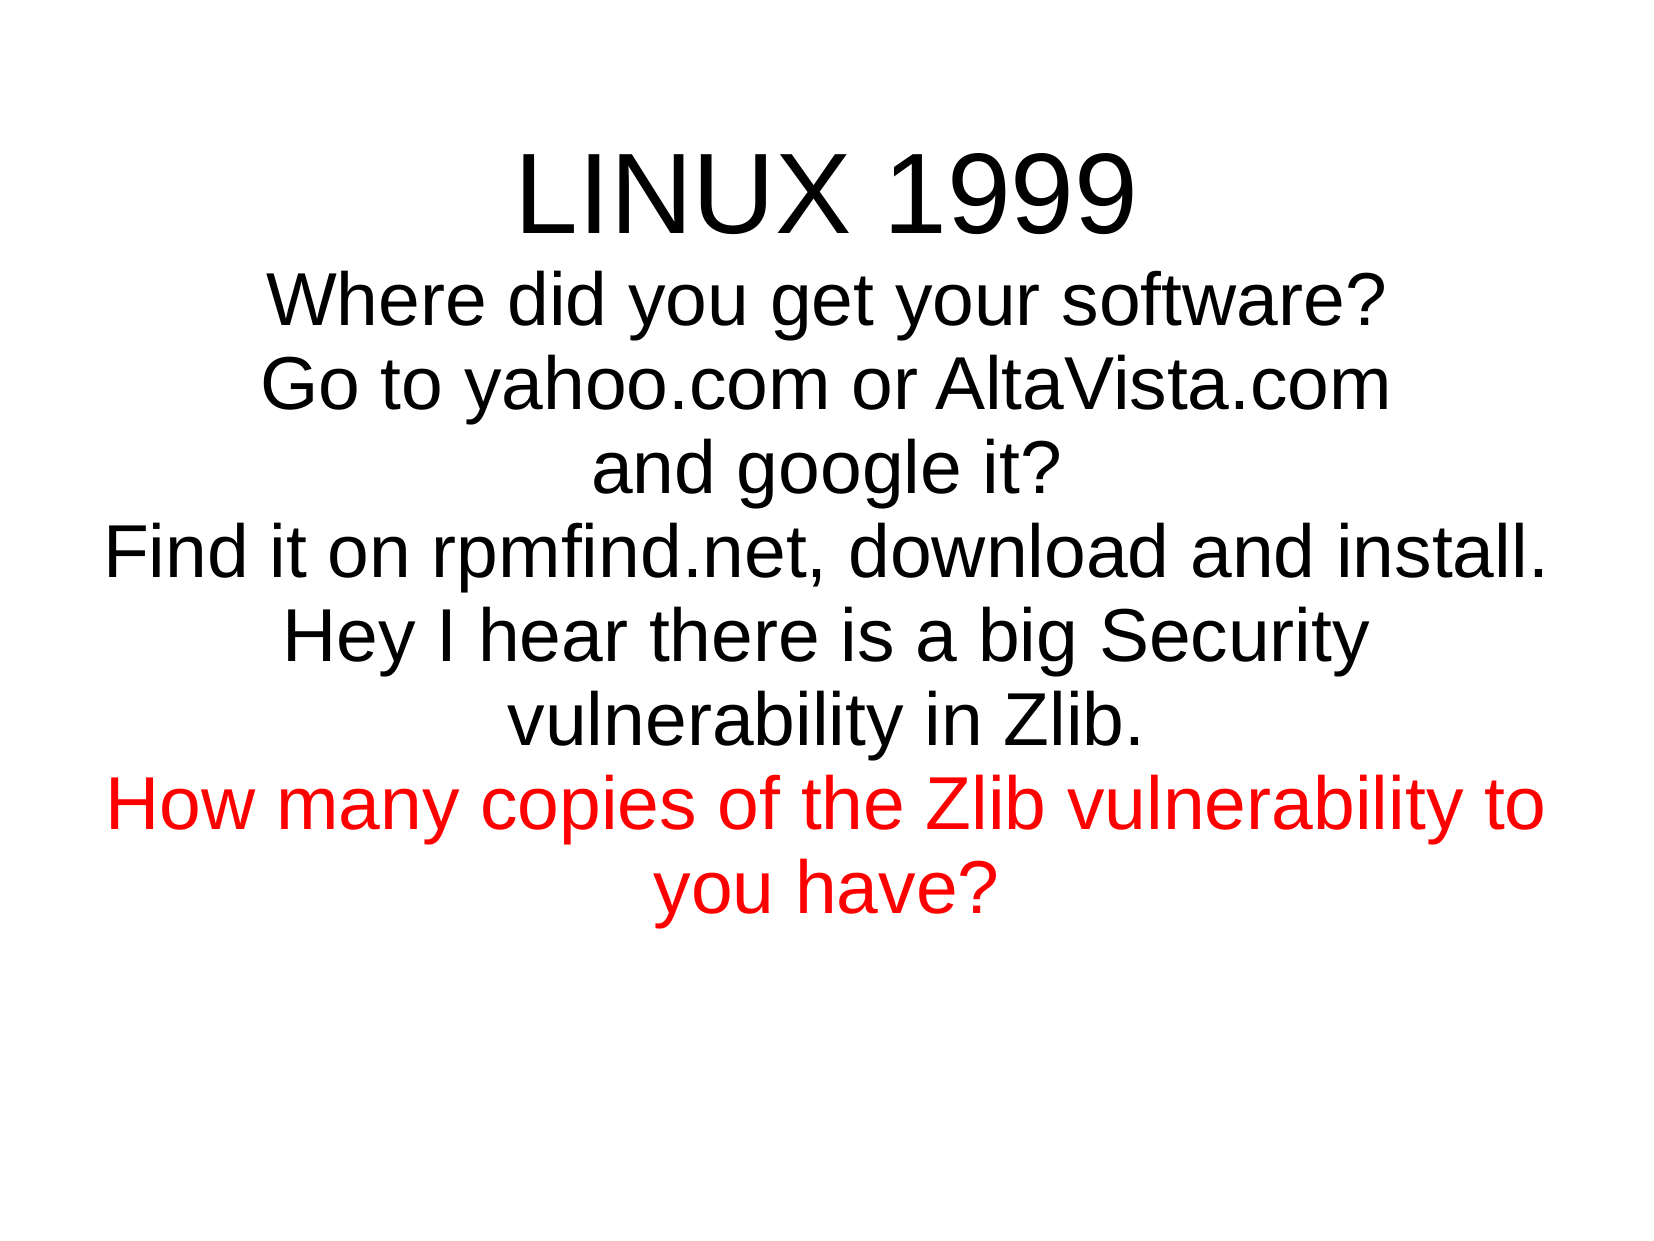

# LINUX 1999
Where did you get your software?
Go to yahoo.com or AltaVista.com
and google it?
Find it on rpmfind.net, download and install.
Hey I hear there is a big Security vulnerability in Zlib.
How many copies of the Zlib vulnerability to you have?